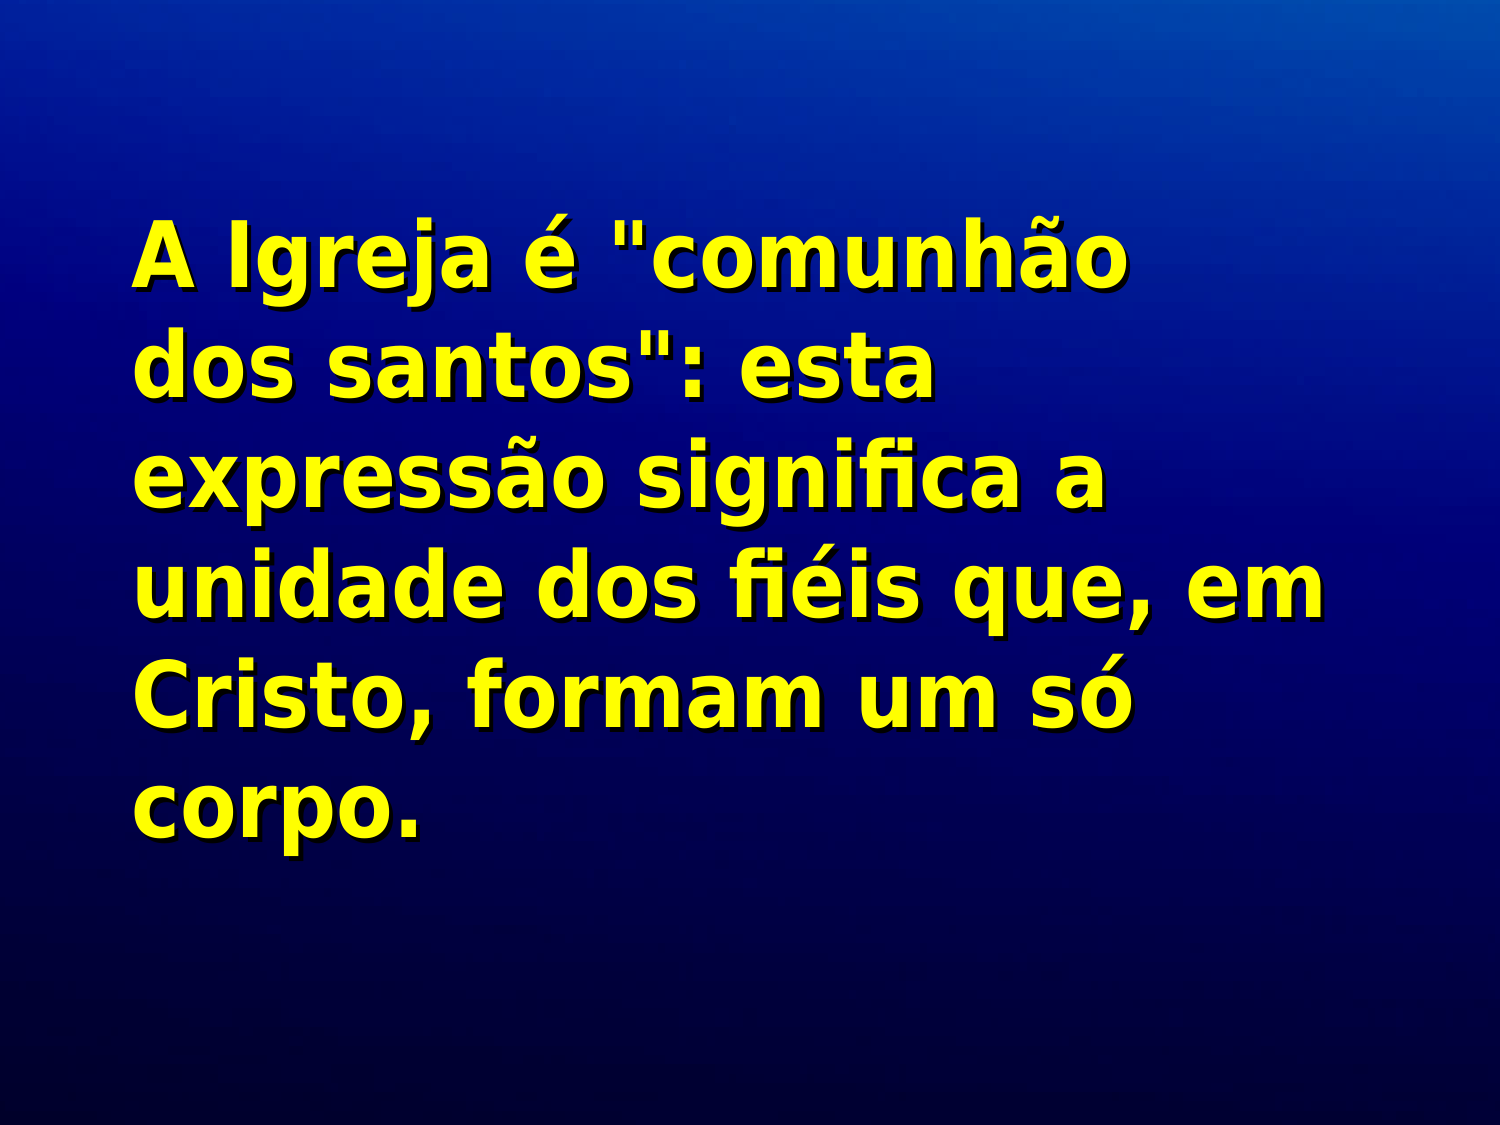

A Igreja é "comunhão
dos santos": esta expressão significa a unidade dos fiéis que, em Cristo, formam um só corpo.